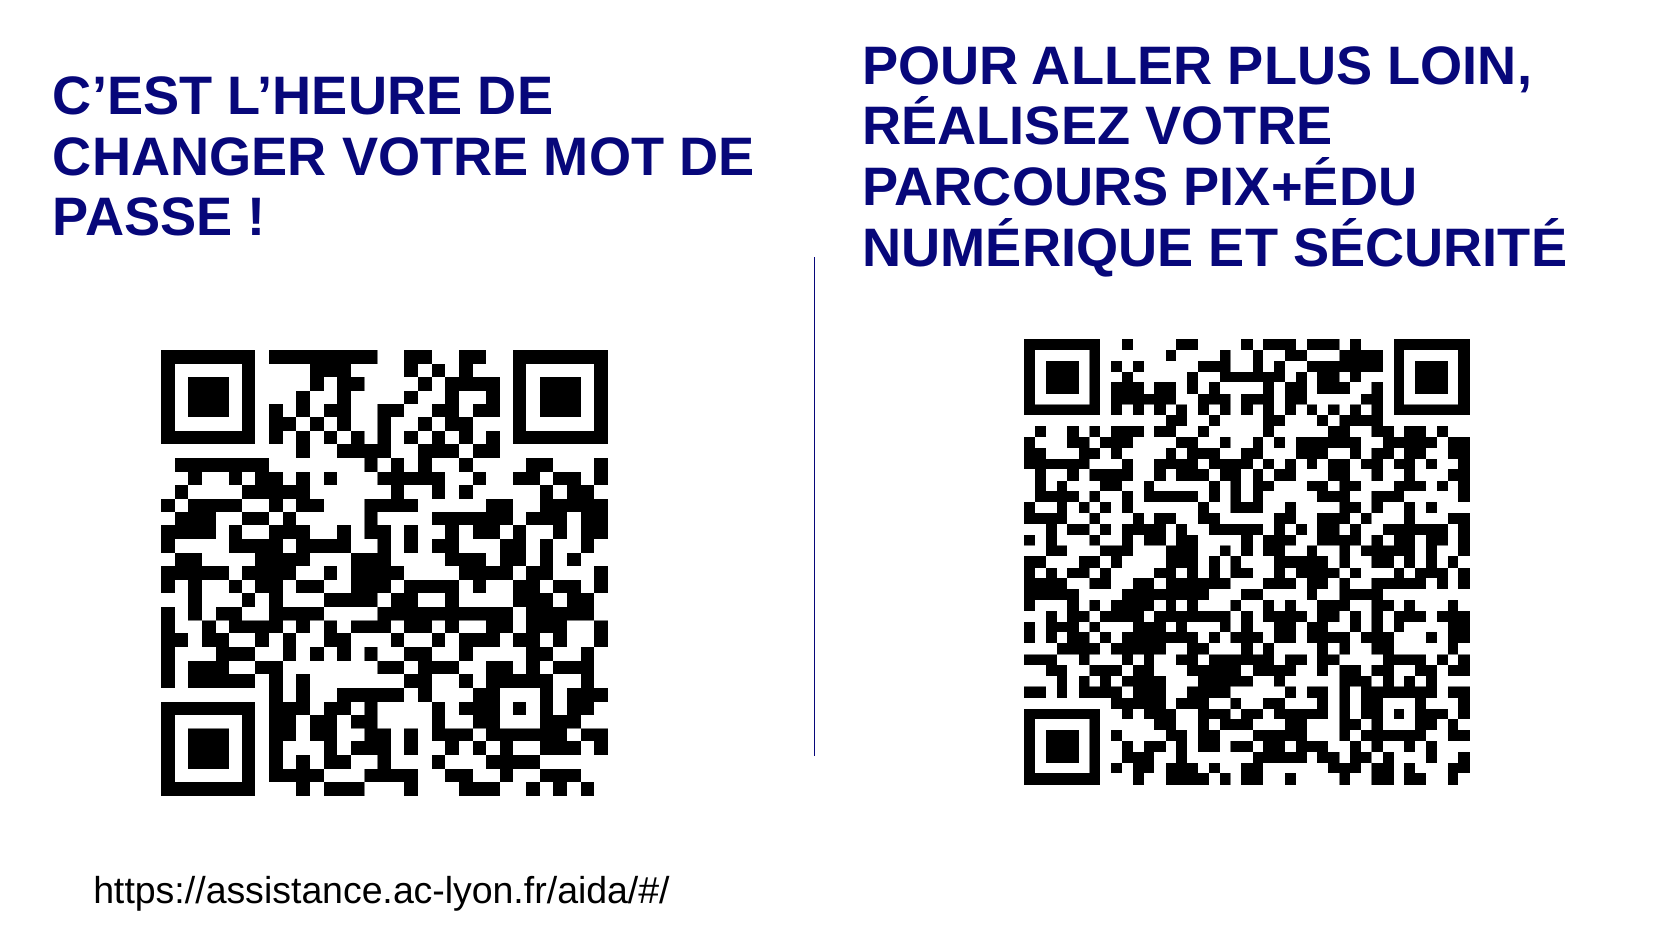

Pour aller plus loin, réalisez votre parcours Pix+édu Numérique et sécurité
# C’est l’heure de changer votre mot de passe !
https://assistance.ac-lyon.fr/aida/#/
https://magistere.education.fr/dgesco/course/view.php?id=2969&section=1